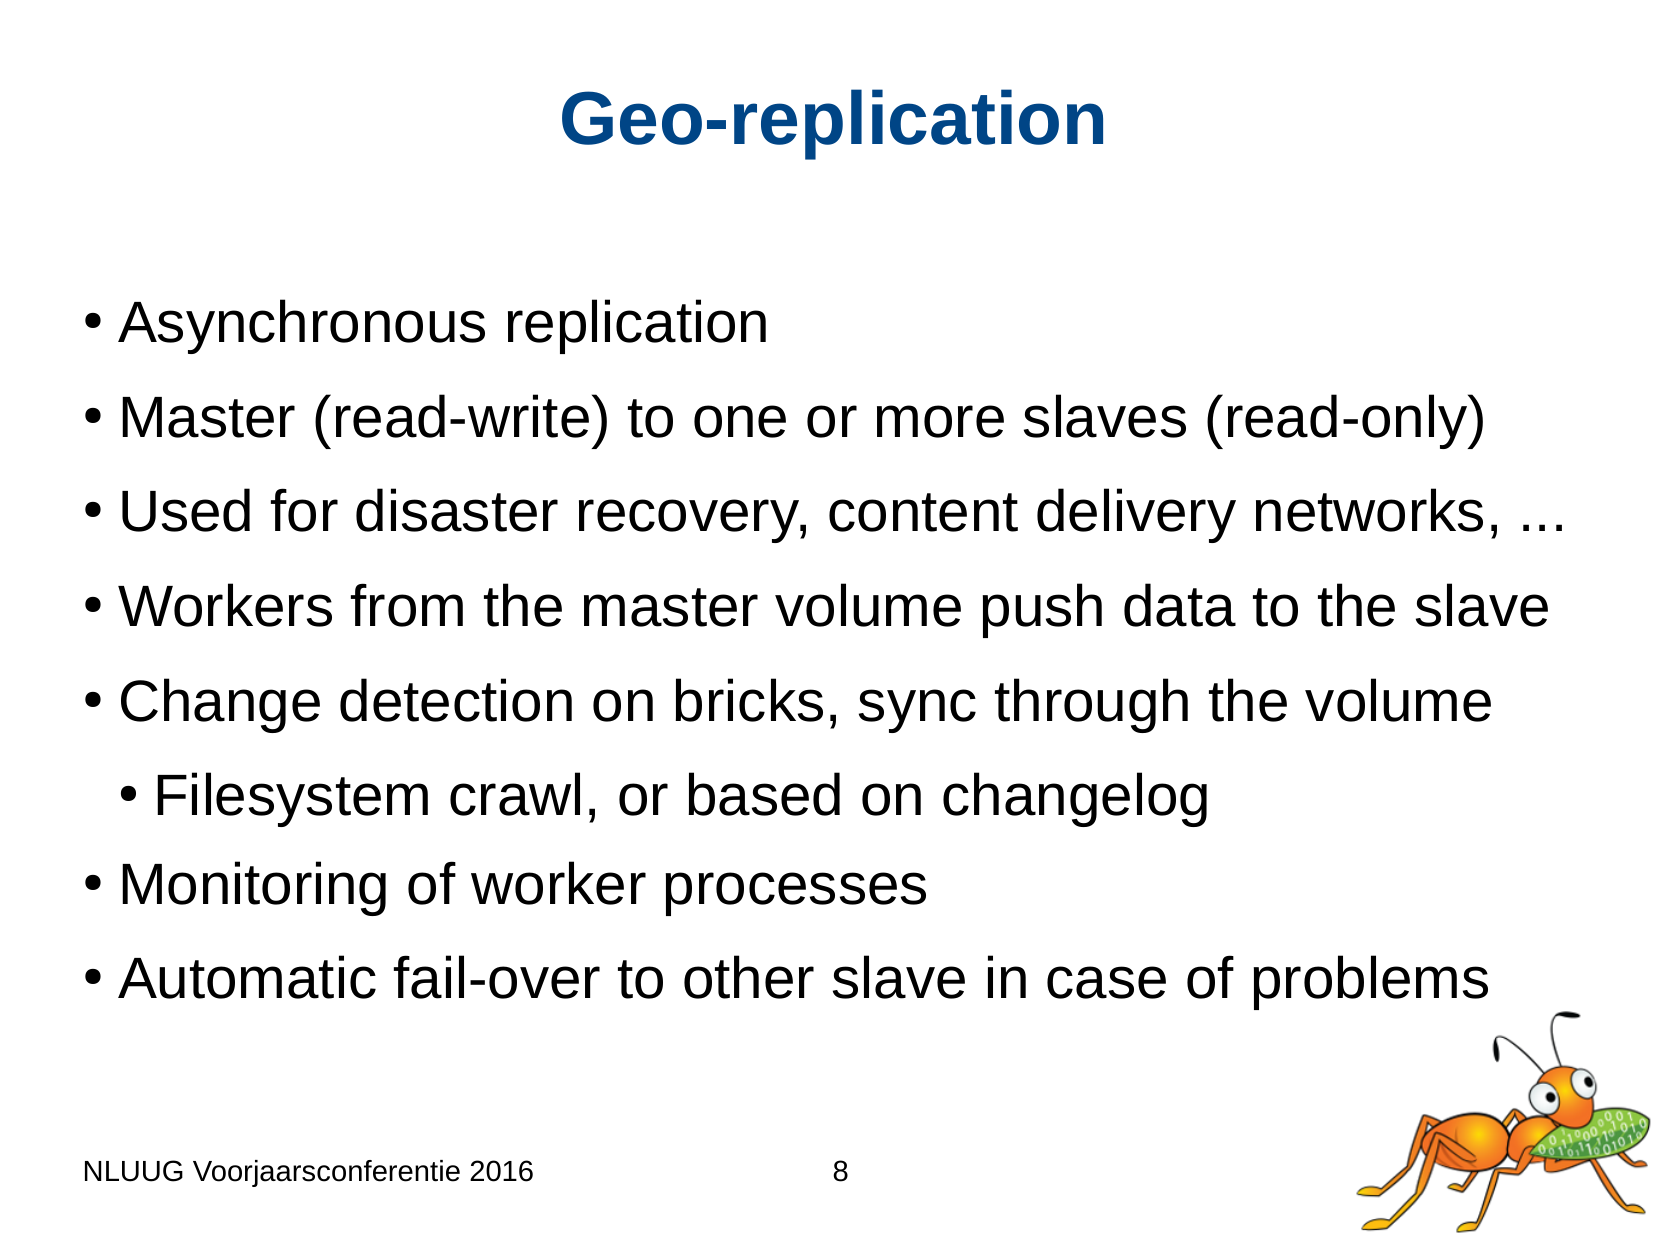

Geo-replication
# Asynchronous replication
Master (read-write) to one or more slaves (read-only)
Used for disaster recovery, content delivery networks, ...
Workers from the master volume push data to the slave
Change detection on bricks, sync through the volume
Filesystem crawl, or based on changelog
Monitoring of worker processes
Automatic fail-over to other slave in case of problems
FOSDEM, 31 January 2015
8